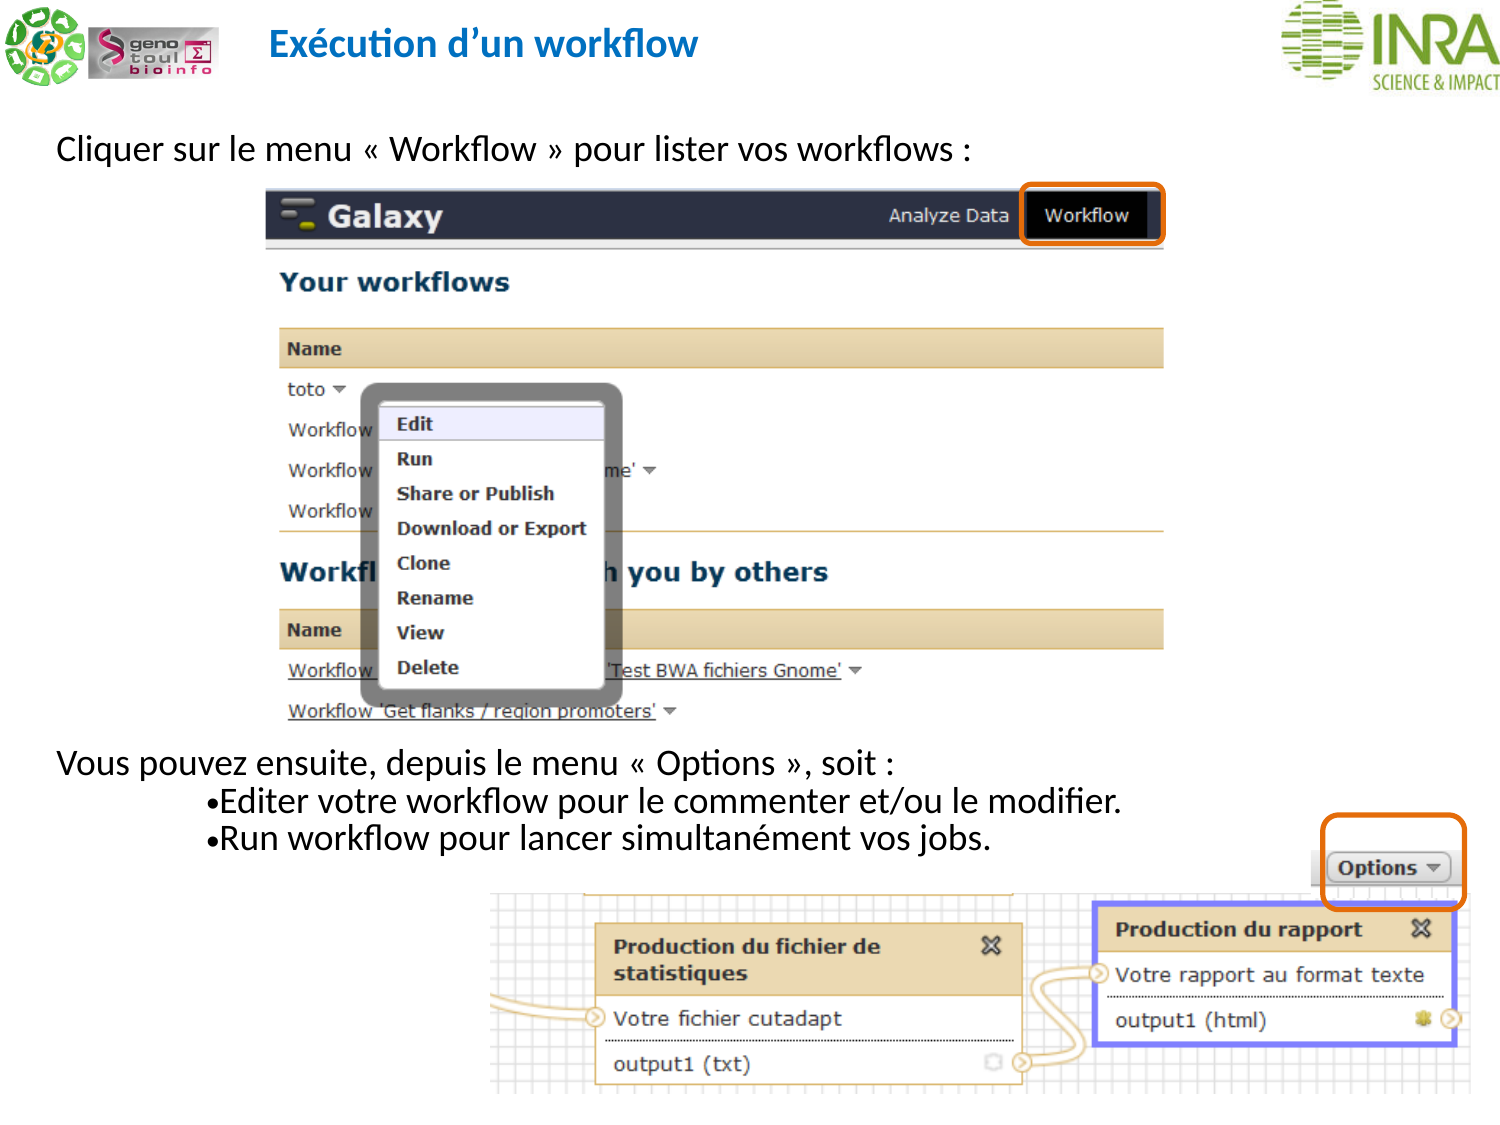

Exécution d’un workflow
Cliquer sur le menu « Workflow » pour lister vos workflows :
Vous pouvez ensuite, depuis le menu « Options », soit :
Editer votre workflow pour le commenter et/ou le modifier.
Run workflow pour lancer simultanément vos jobs.